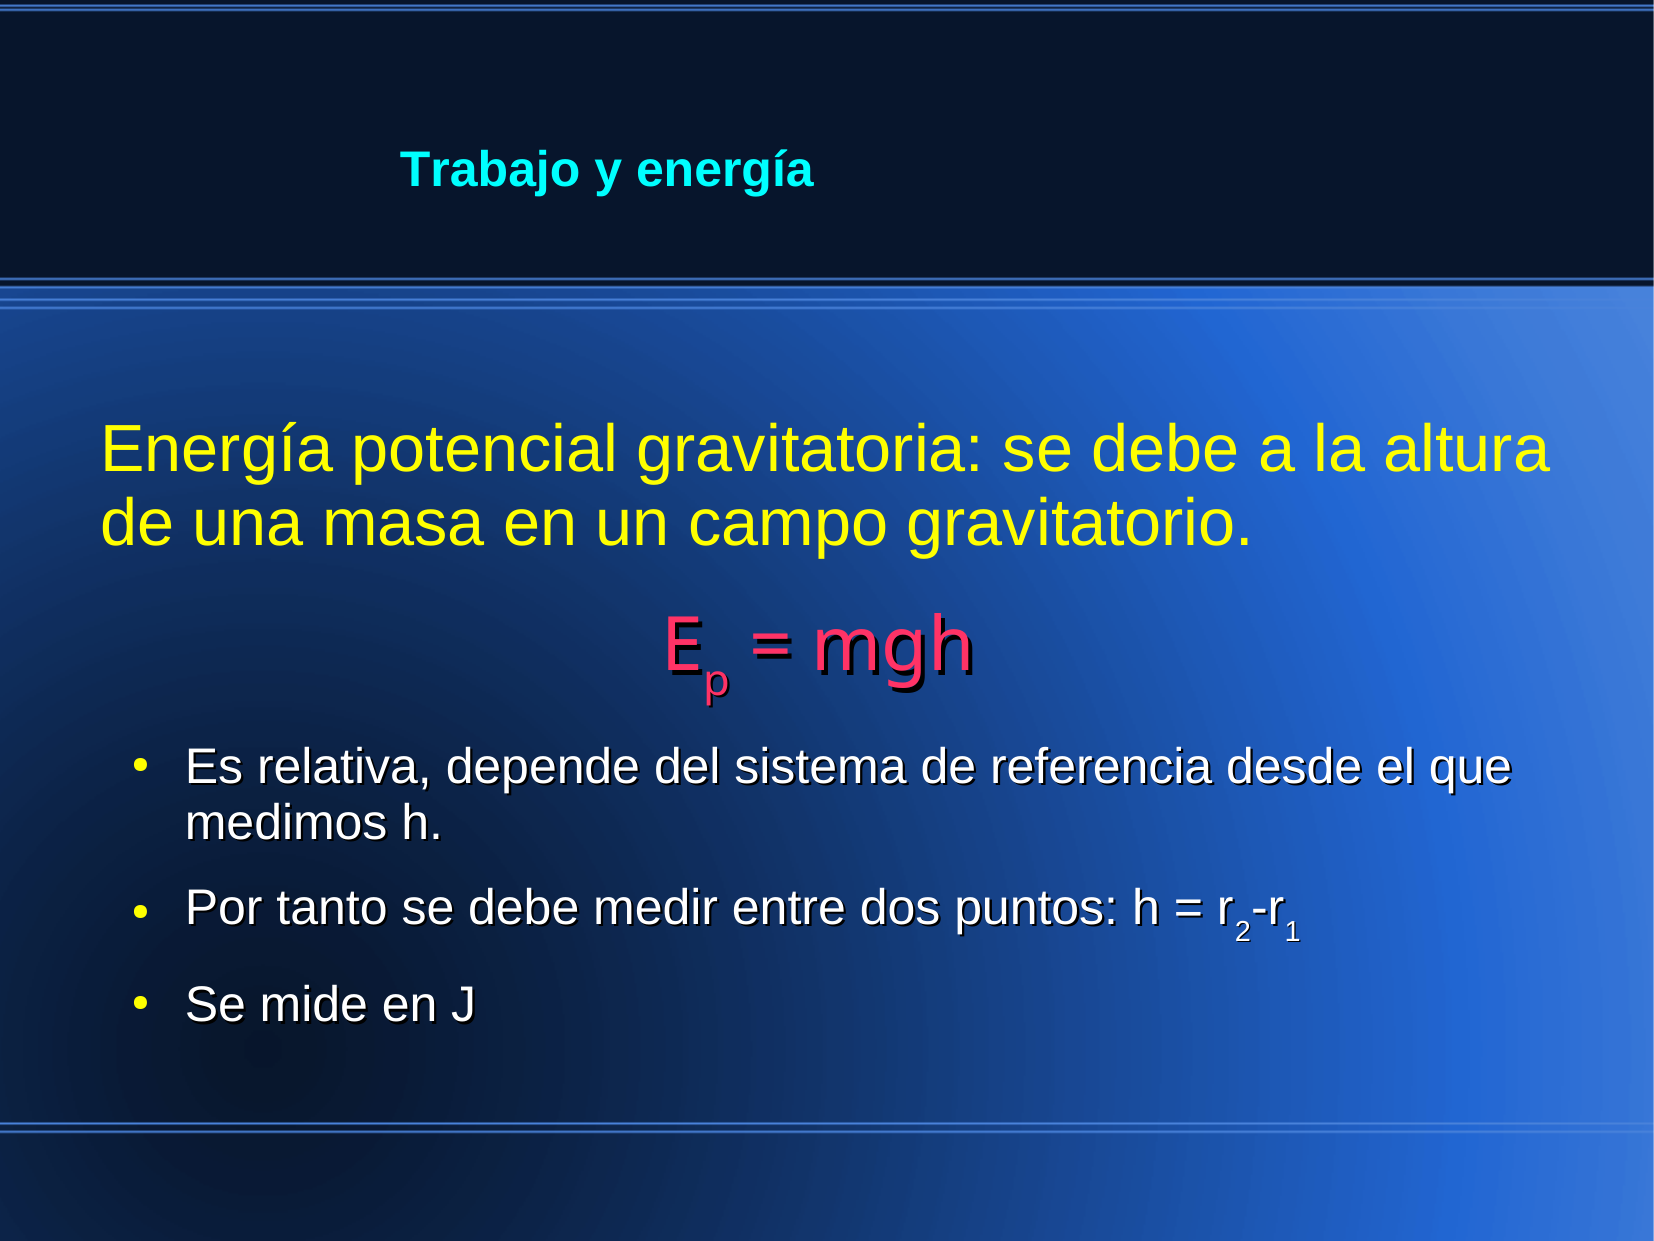

Trabajo y energía
# Energía potencial gravitatoria: se debe a la altura de una masa en un campo gravitatorio.
Ep = mgh
Es relativa, depende del sistema de referencia desde el que medimos h.
Por tanto se debe medir entre dos puntos: h = r2-r1
Se mide en J